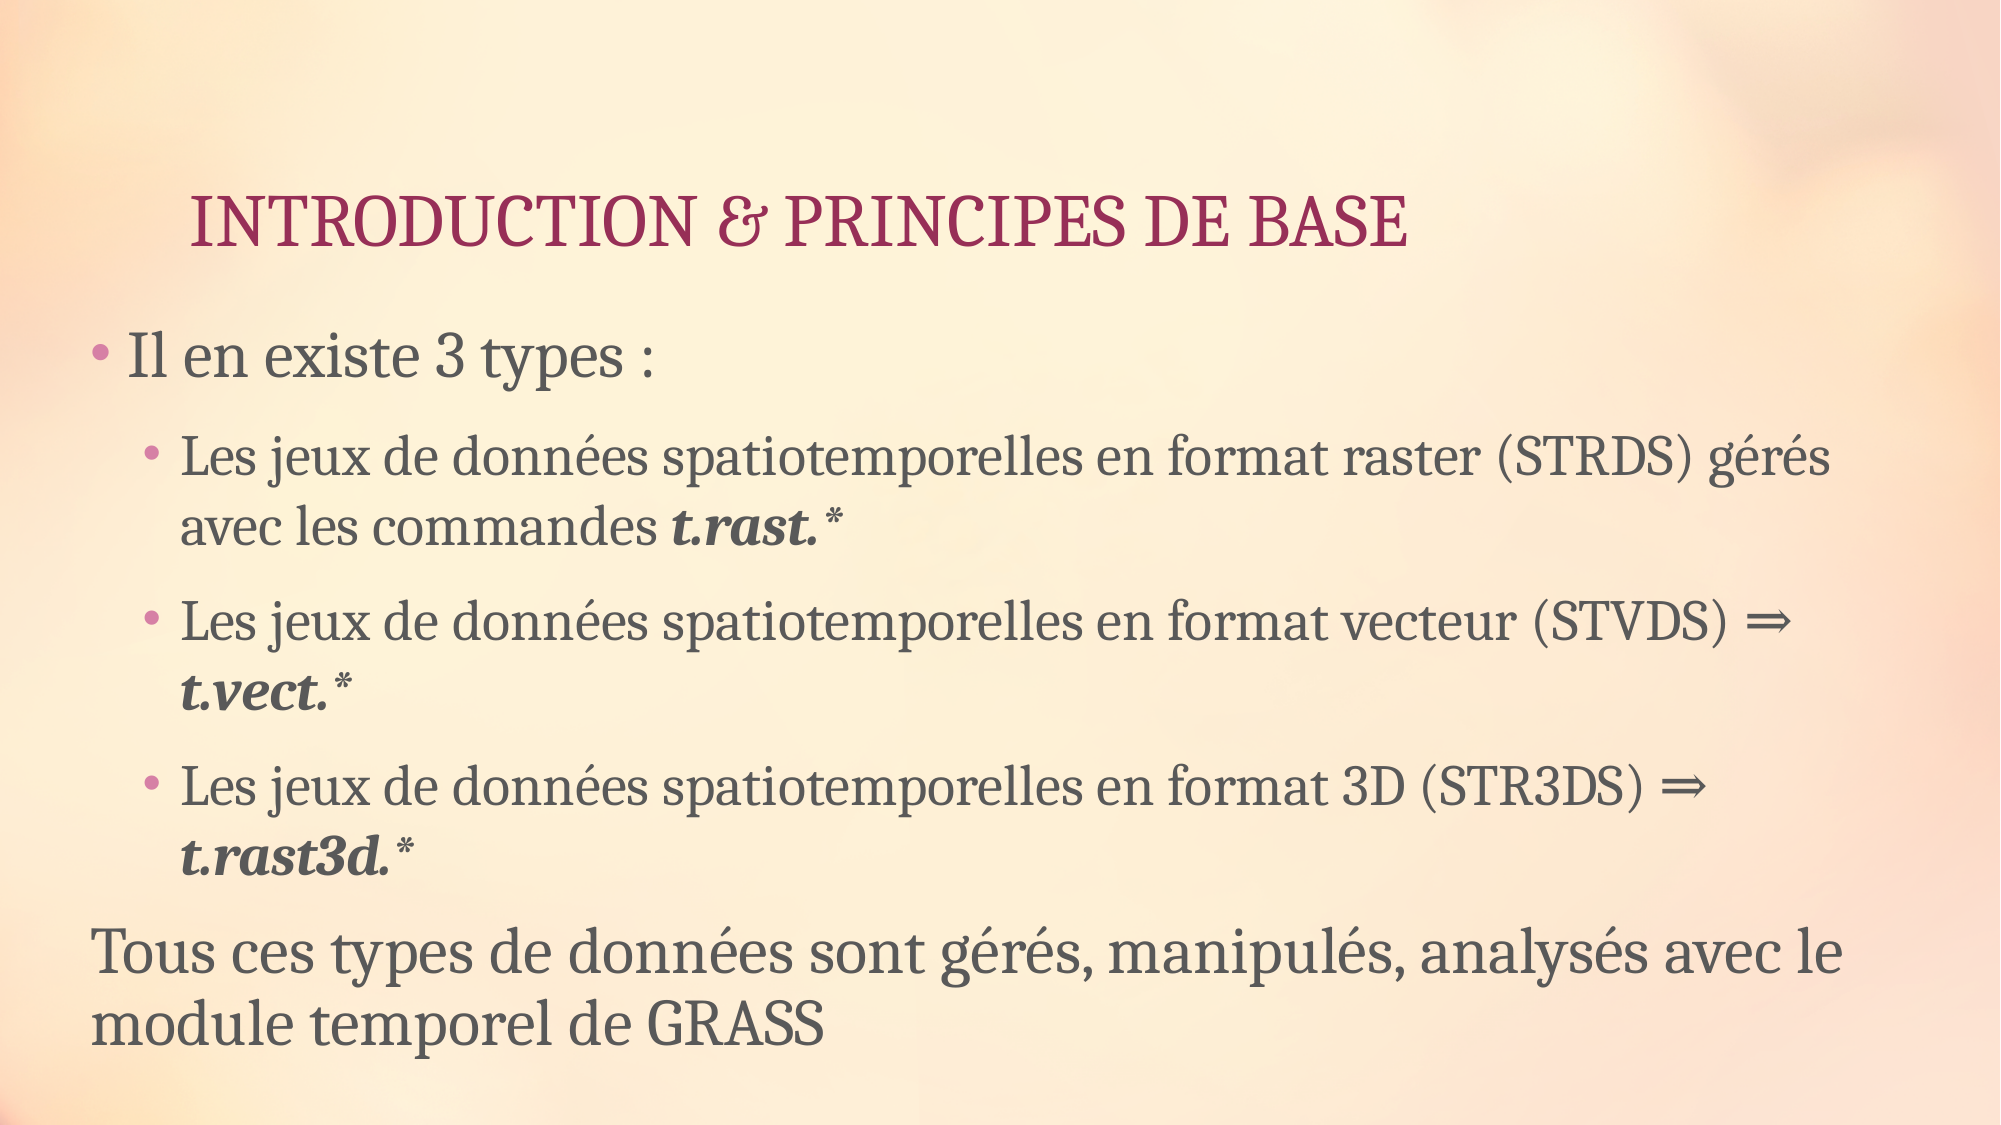

# INTRODUCTION & PRINCIPES DE BASE
Il en existe 3 types :
Les jeux de données spatiotemporelles en format raster (STRDS) gérés avec les commandes t.rast.*
Les jeux de données spatiotemporelles en format vecteur (STVDS) ⇒ t.vect.*
Les jeux de données spatiotemporelles en format 3D (STR3DS) ⇒ t.rast3d.*
Tous ces types de données sont gérés, manipulés, analysés avec le module temporel de GRASS